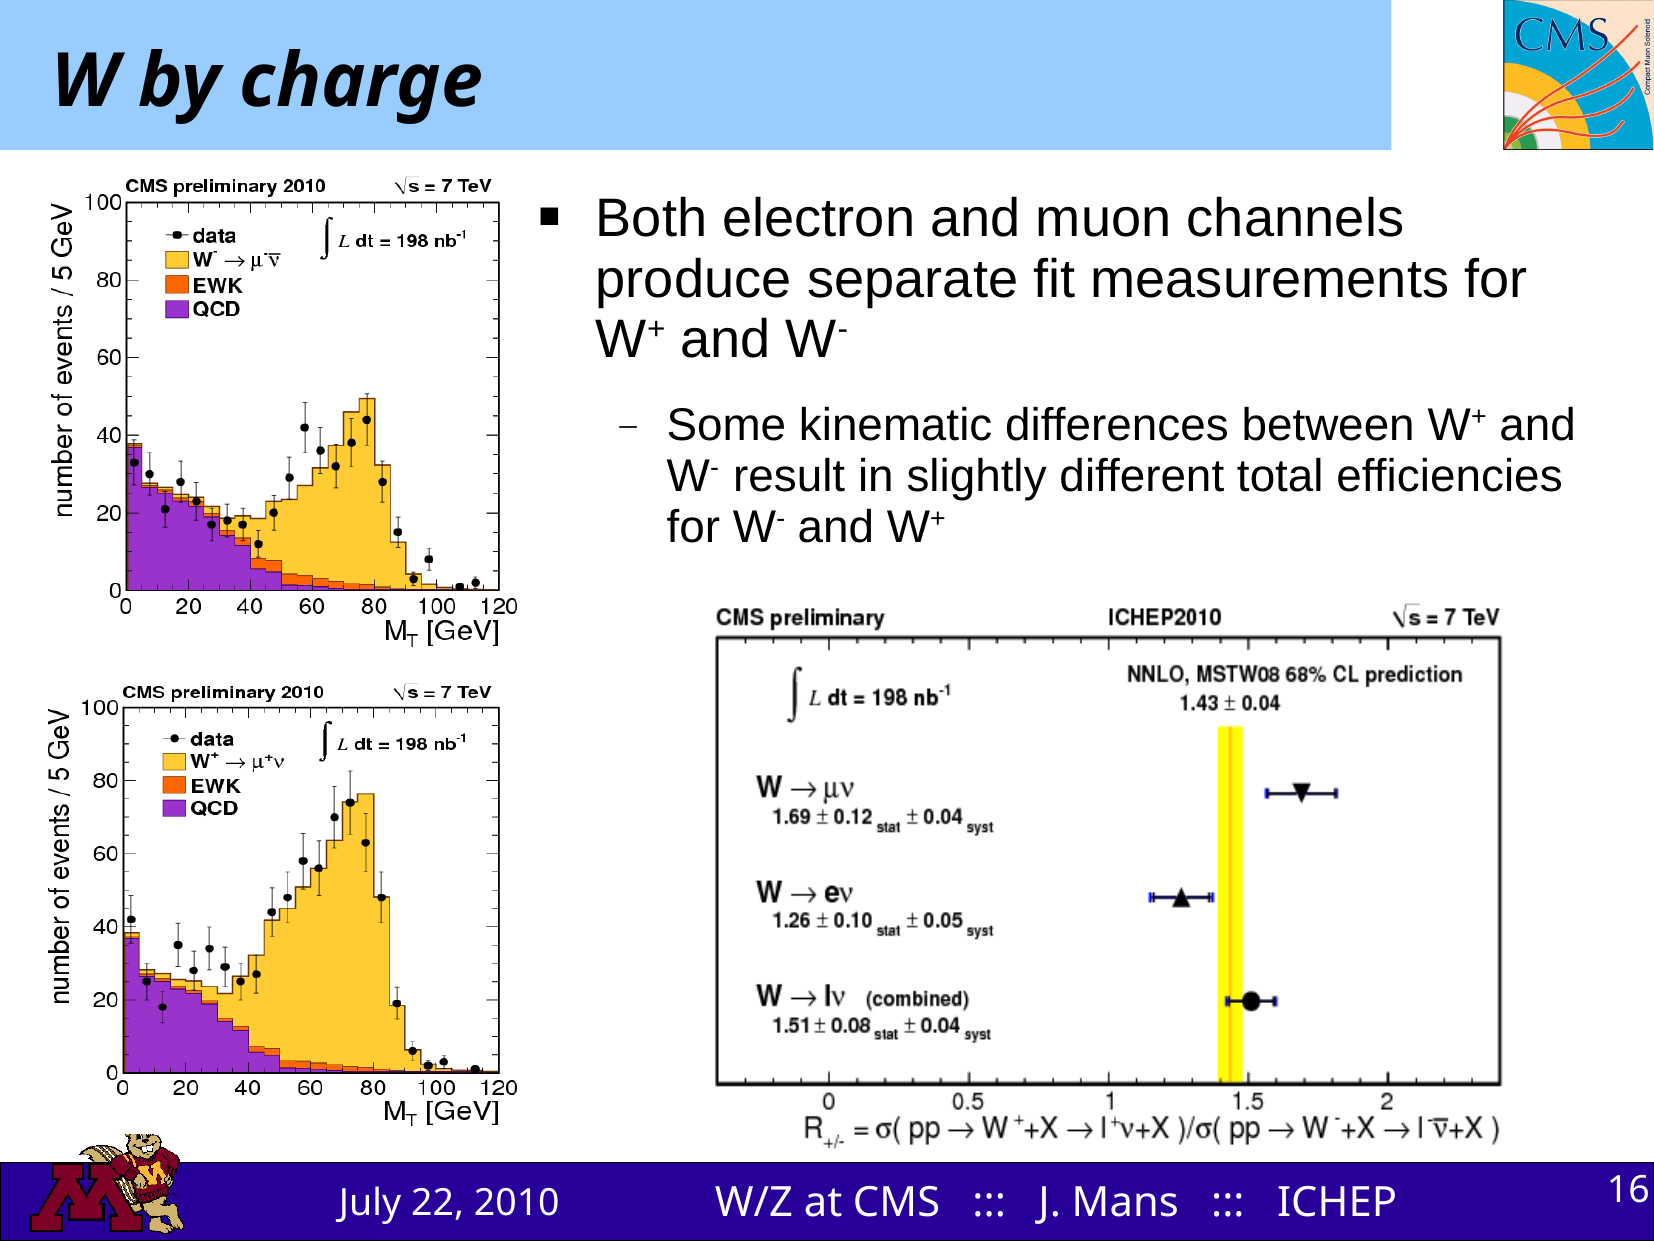

# W by charge
Both electron and muon channels produce separate fit measurements for W+ and W-
Some kinematic differences between W+ and W- result in slightly different total efficiencies for W- and W+
16
W/Z at CMS ::: J. Mans ::: ICHEP
July 22, 2010